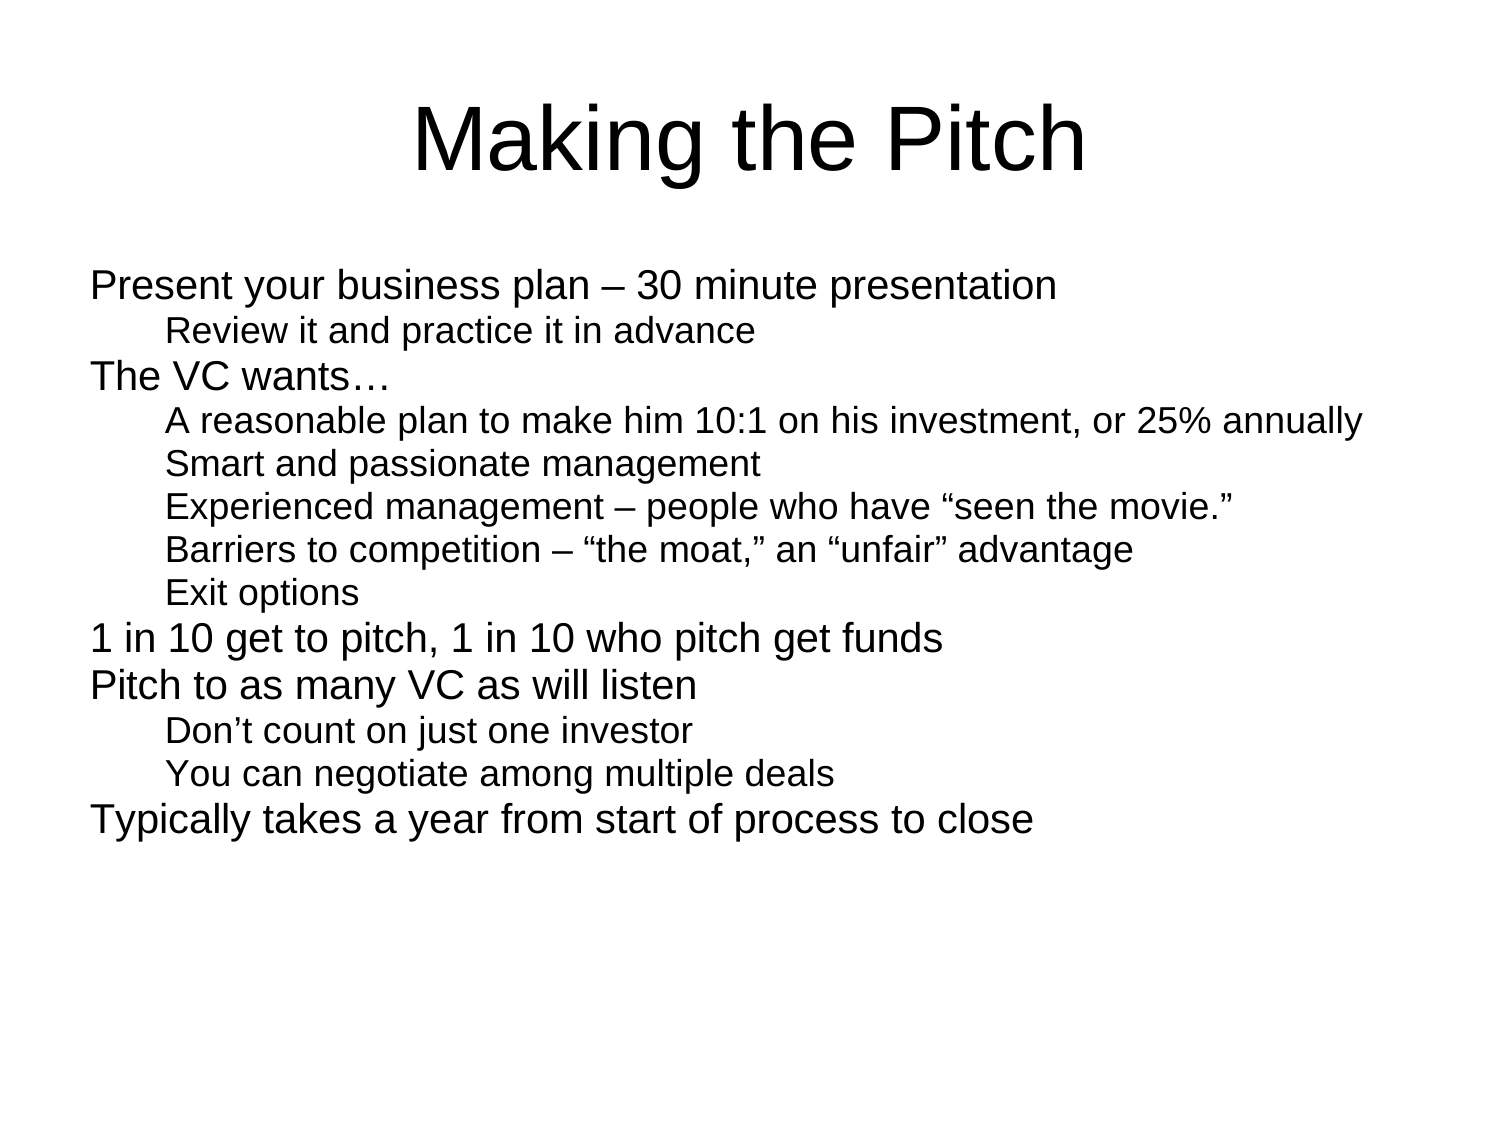

# Making the Pitch
Present your business plan – 30 minute presentation
Review it and practice it in advance
The VC wants…
A reasonable plan to make him 10:1 on his investment, or 25% annually
Smart and passionate management
Experienced management – people who have “seen the movie.”
Barriers to competition – “the moat,” an “unfair” advantage
Exit options
1 in 10 get to pitch, 1 in 10 who pitch get funds
Pitch to as many VC as will listen
Don’t count on just one investor
You can negotiate among multiple deals
Typically takes a year from start of process to close